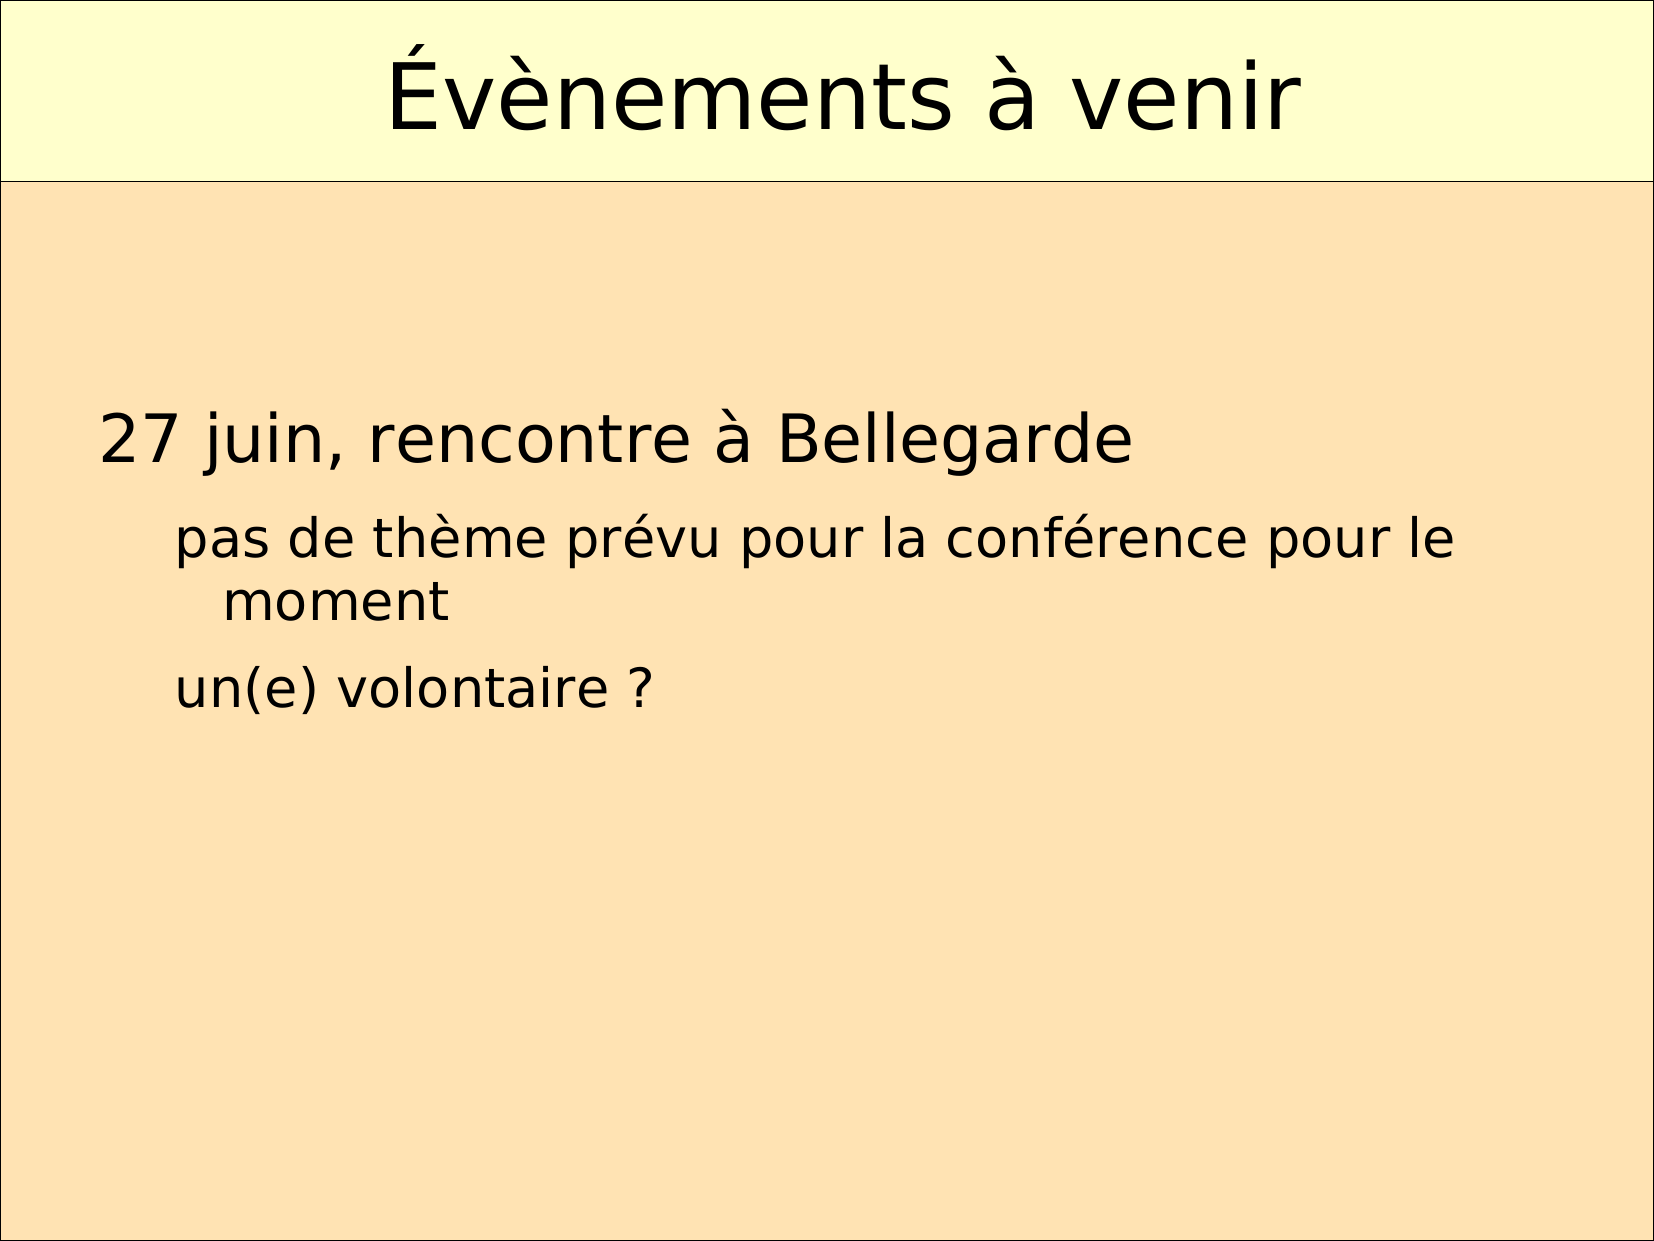

# Évènements à venir
27 juin, rencontre à Bellegarde
pas de thème prévu pour la conférence pour le moment
un(e) volontaire ?